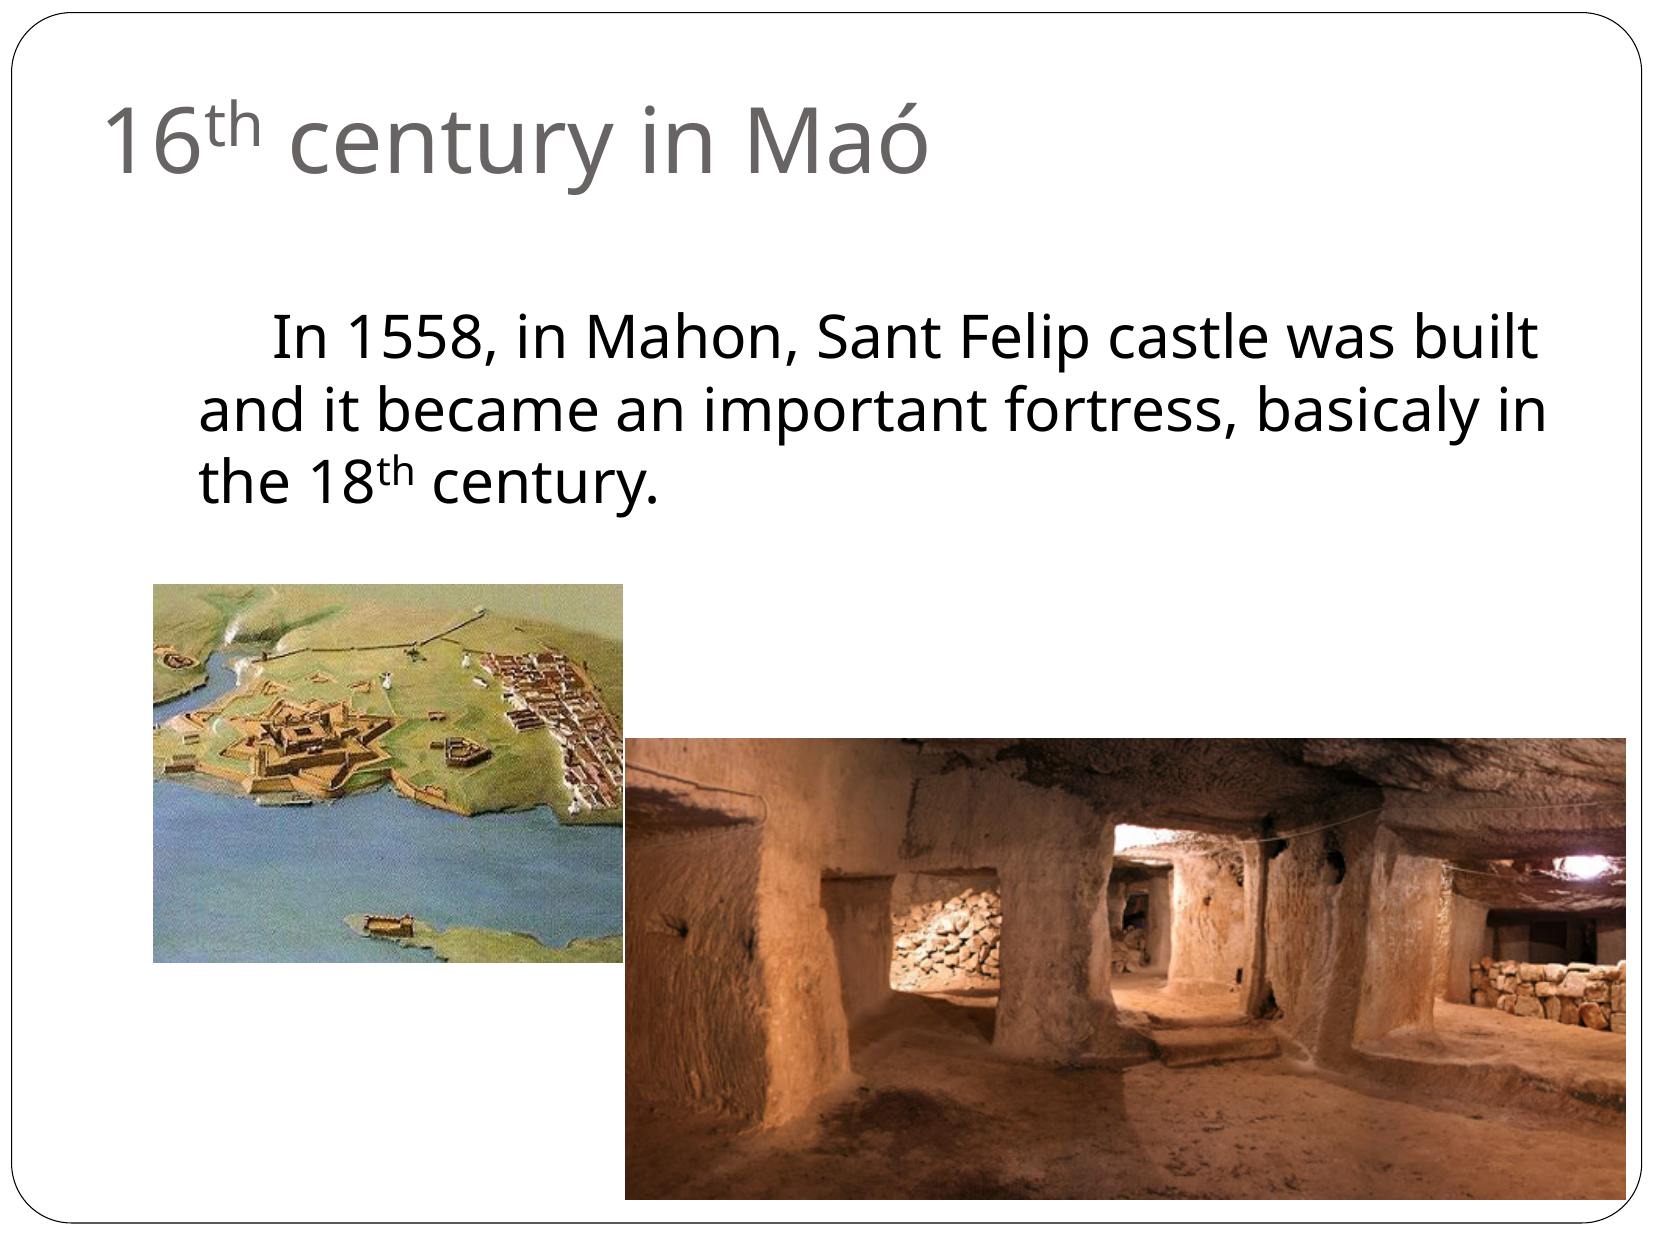

16th century in Maó
# In 1558, in Mahon, Sant Felip castle was built and it became an important fortress, basicaly in the 18th century.